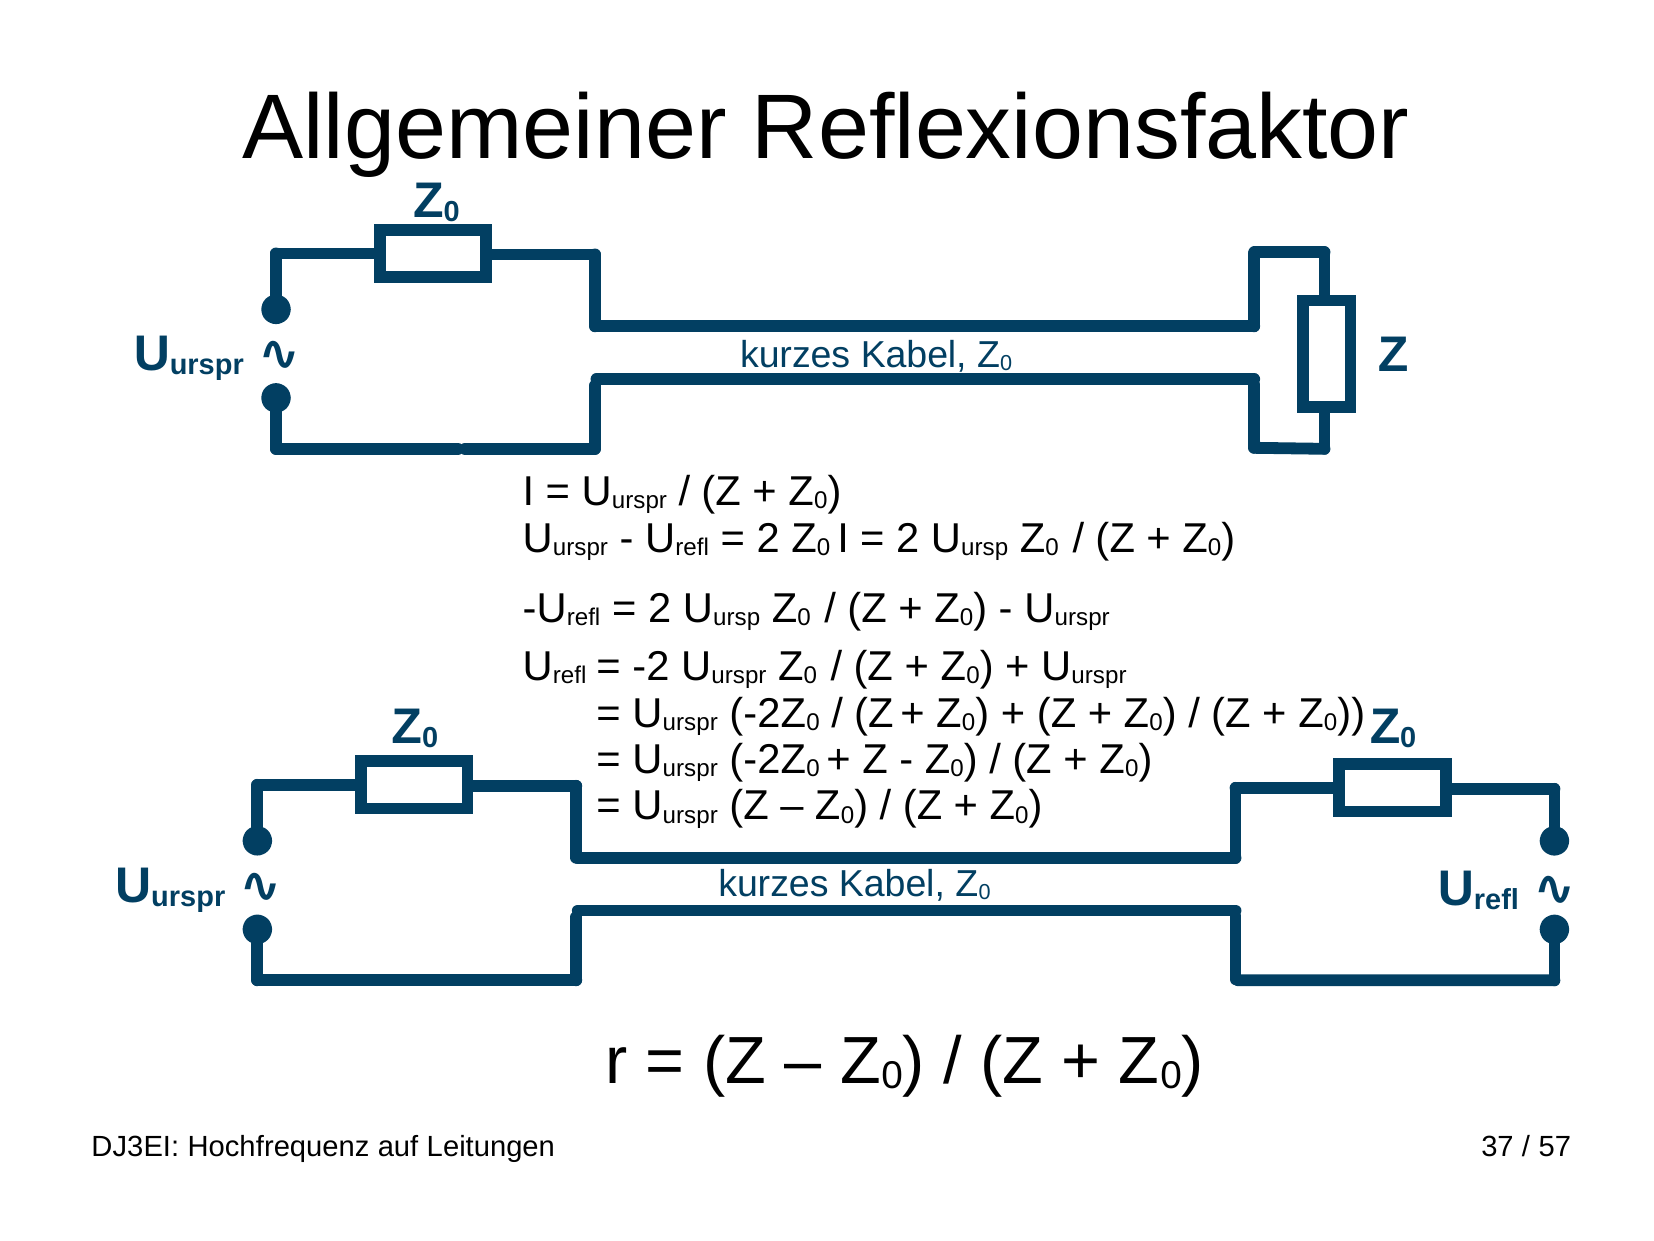

# Allgemeiner Reflexionsfaktor
Z0
Uurspr ∿
Z
kurzes Kabel, Z0
I = Uurspr / (Z + Z0)
Uurspr - Urefl = 2 Z0 I = 2 Uursp Z0 / (Z + Z0)
-Urefl = 2 Uursp Z0 / (Z + Z0) - Uurspr
Urefl	= -2 Uurspr Z0 / (Z + Z0) + Uurspr
	= Uurspr (-2Z0 / (Z + Z0) + (Z + Z0) / (Z + Z0))
	= Uurspr (-2Z0 + Z - Z0) / (Z + Z0)
	= Uurspr (Z – Z0) / (Z + Z0)
Z0
Z0
Uurspr ∿
Urefl ∿
kurzes Kabel, Z0
r = (Z – Z0) / (Z + Z0)